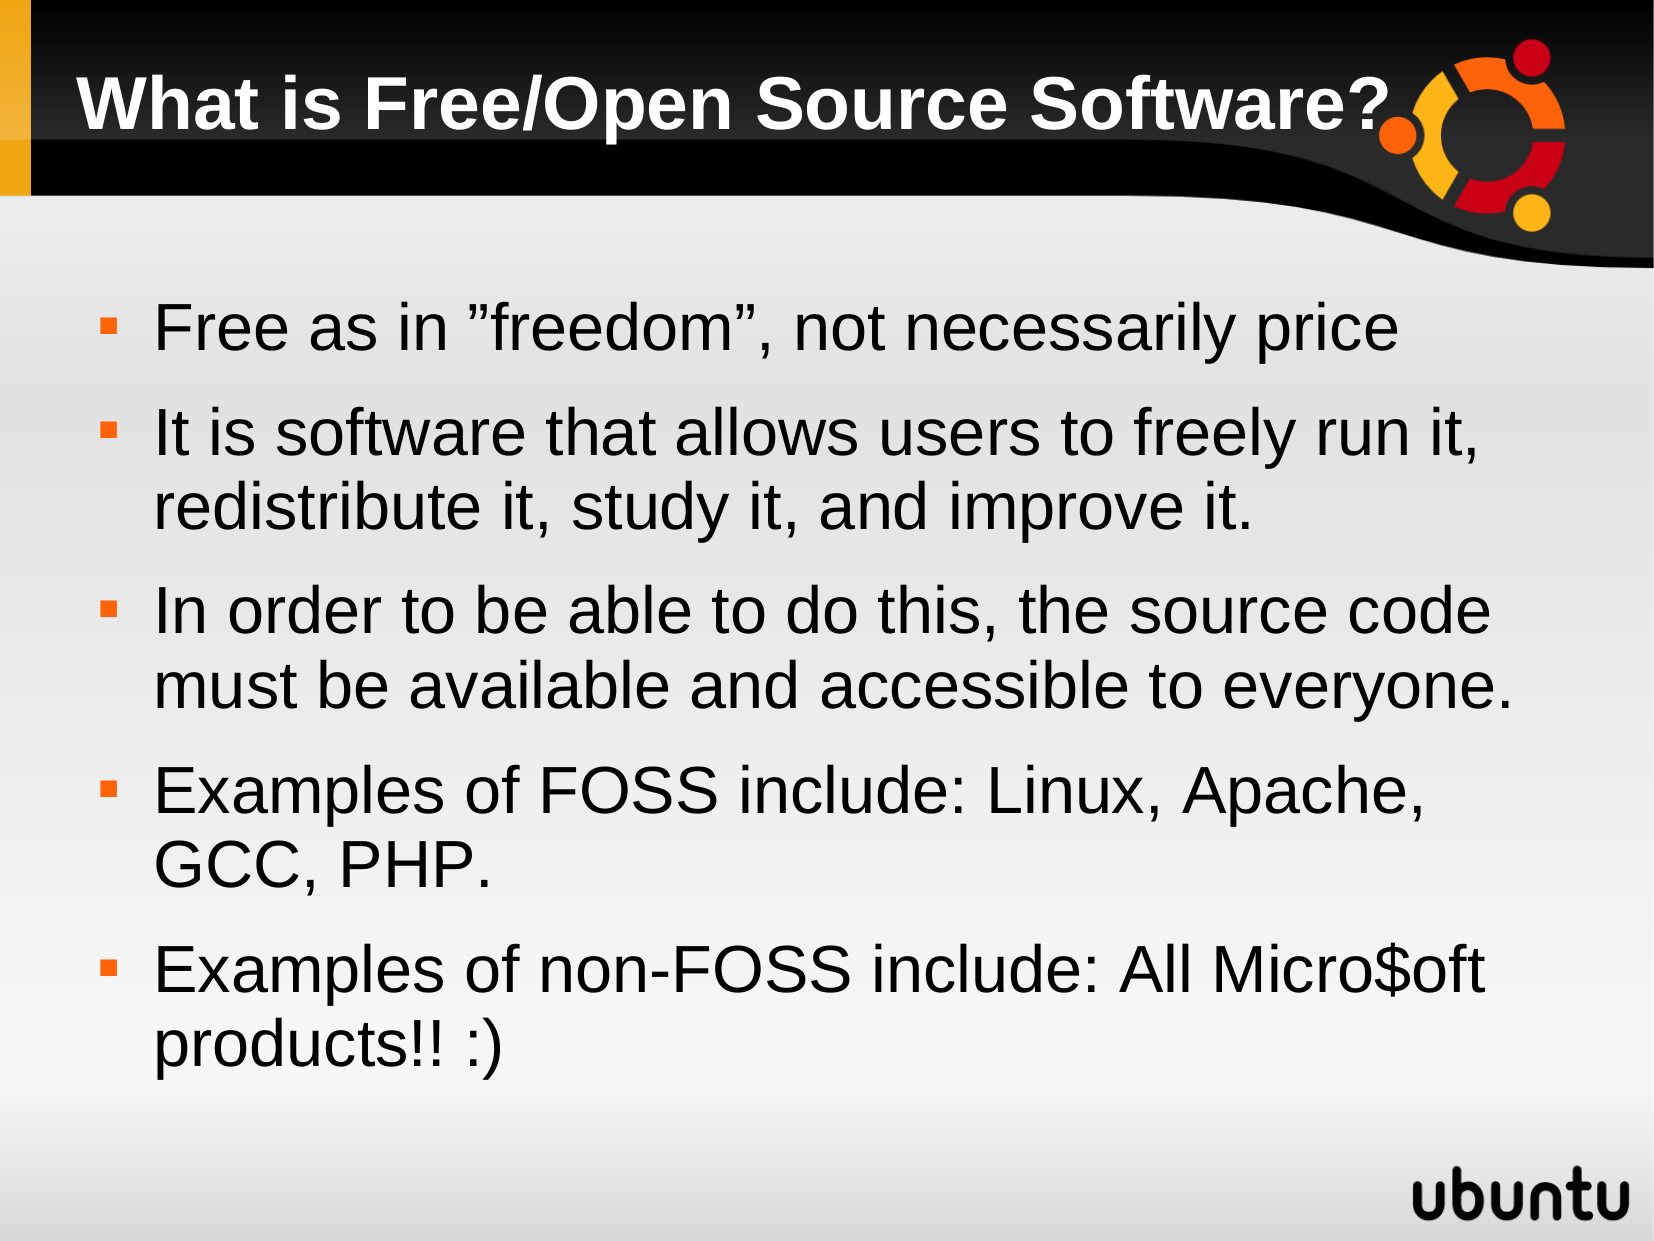

# What is Free/Open Source Software?
Free as in ”freedom”, not necessarily price
It is software that allows users to freely run it, redistribute it, study it, and improve it.
In order to be able to do this, the source code must be available and accessible to everyone.
Examples of FOSS include: Linux, Apache, GCC, PHP.
Examples of non-FOSS include: All Micro$oft products!! :)